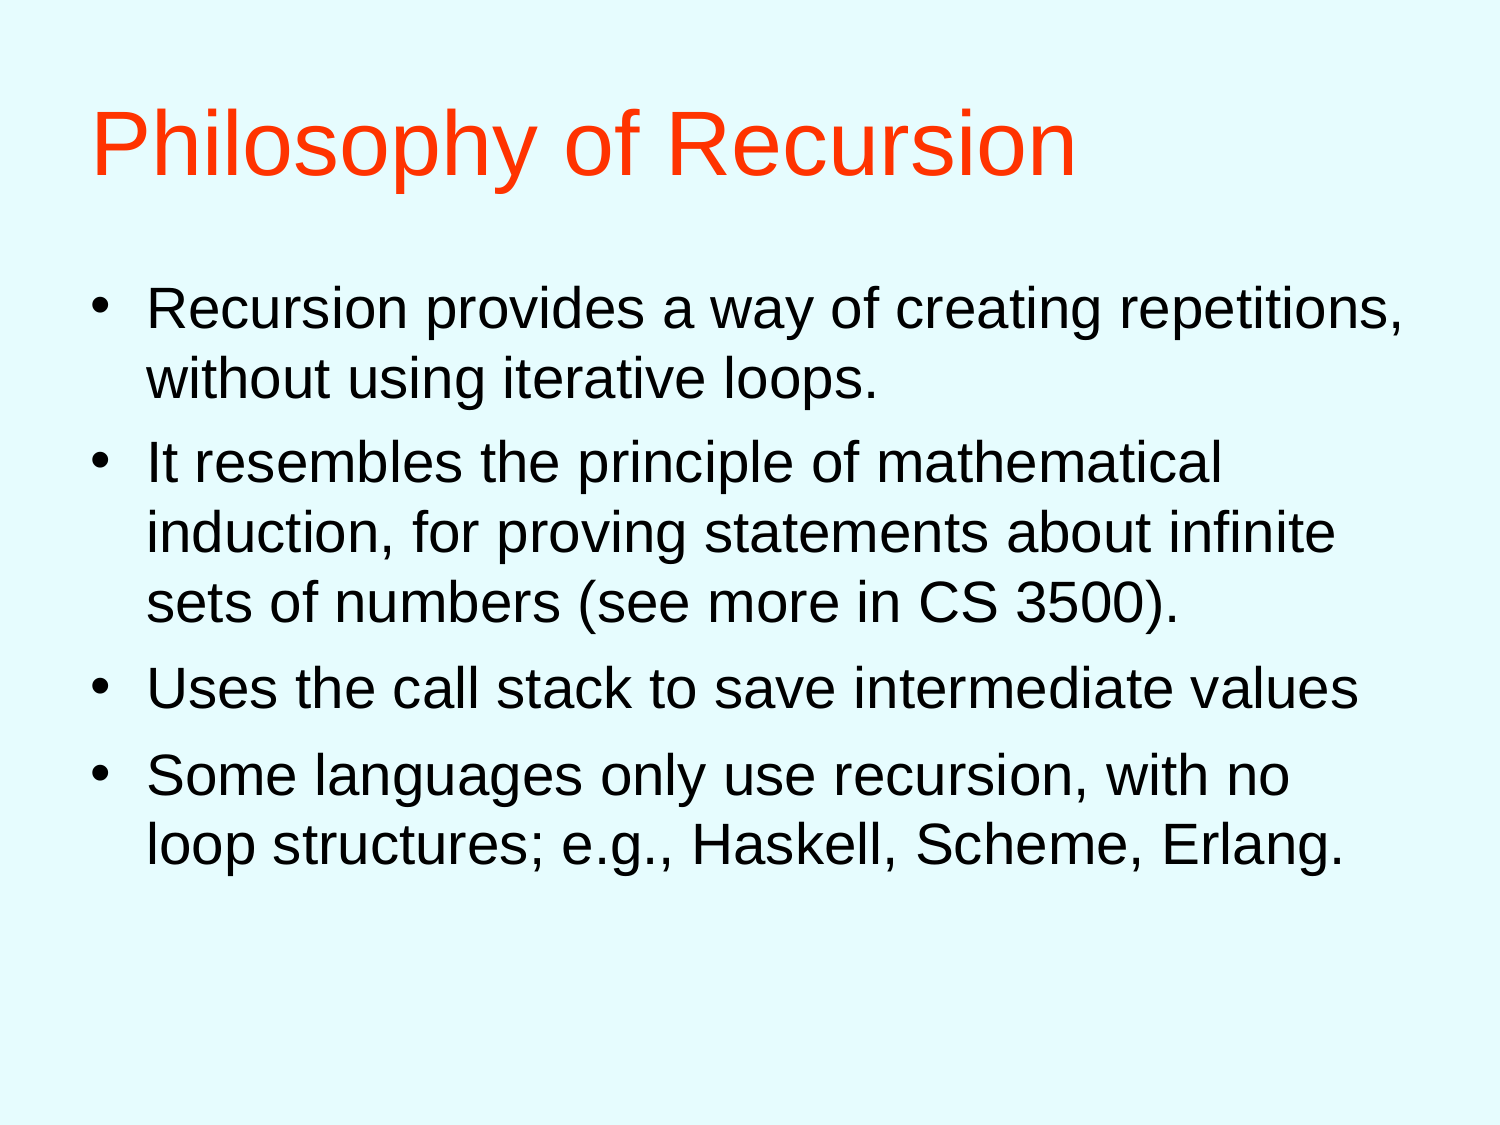

# Philosophy of Recursion
Recursion provides a way of creating repetitions, without using iterative loops.
It resembles the principle of mathematical induction, for proving statements about infinite sets of numbers (see more in CS 3500).
Uses the call stack to save intermediate values
Some languages only use recursion, with no loop structures; e.g., Haskell, Scheme, Erlang.